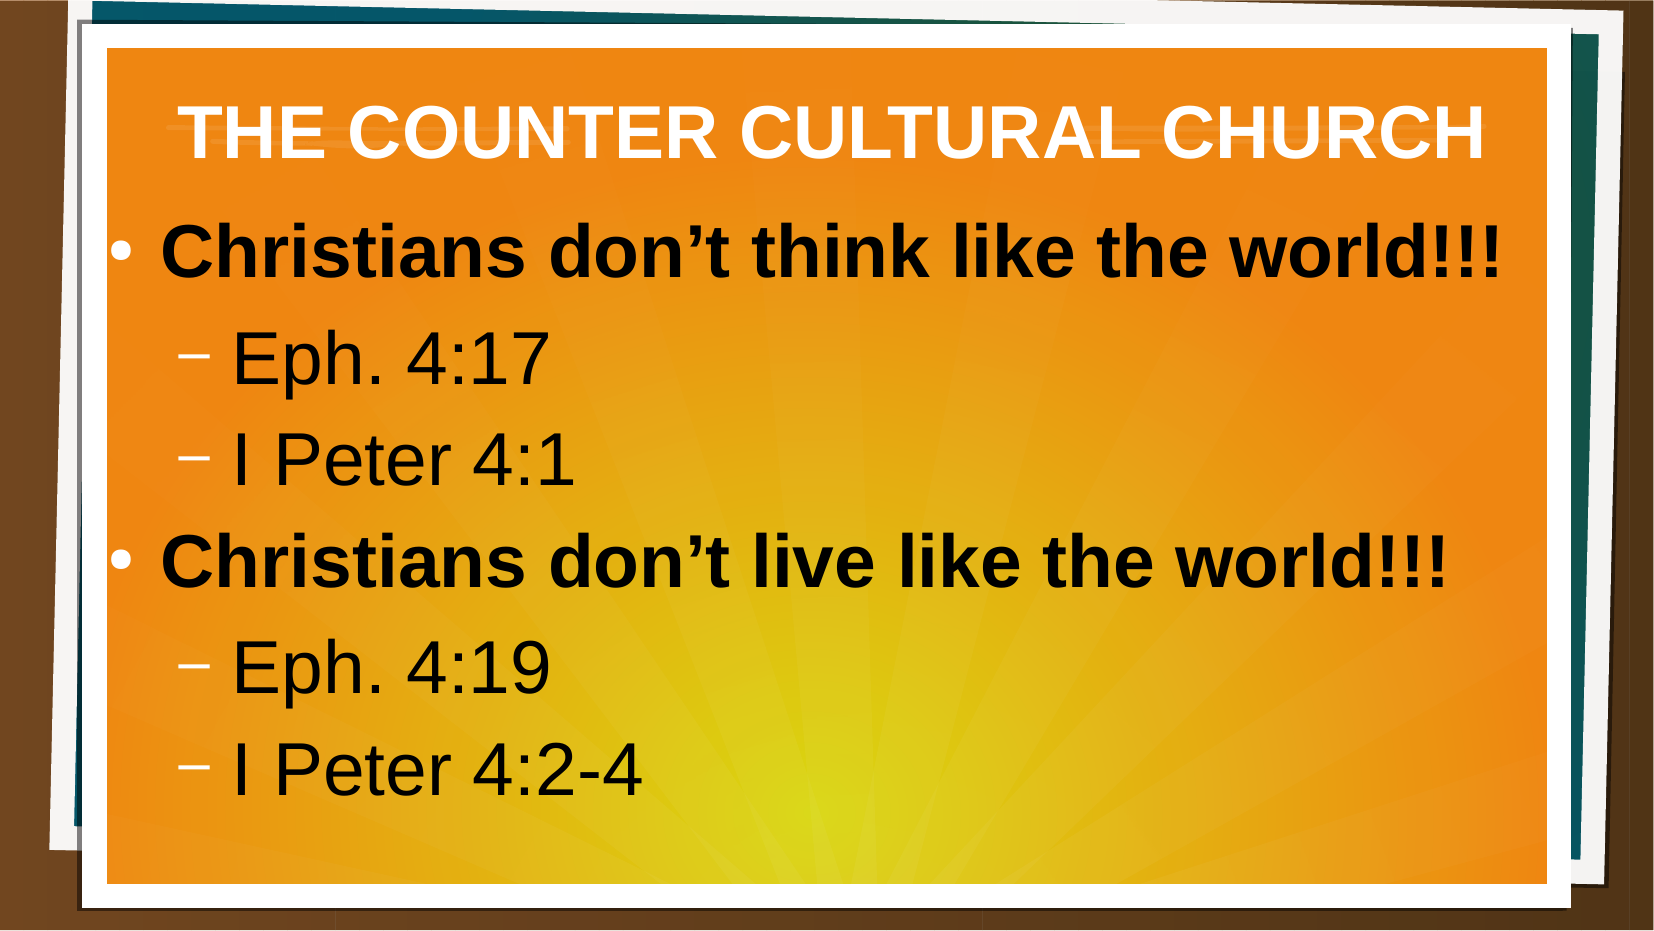

# THE COUNTER CULTURAL CHURCH
Christians don’t think like the world!!!
Eph. 4:17
I Peter 4:1
Christians don’t live like the world!!!
Eph. 4:19
I Peter 4:2-4